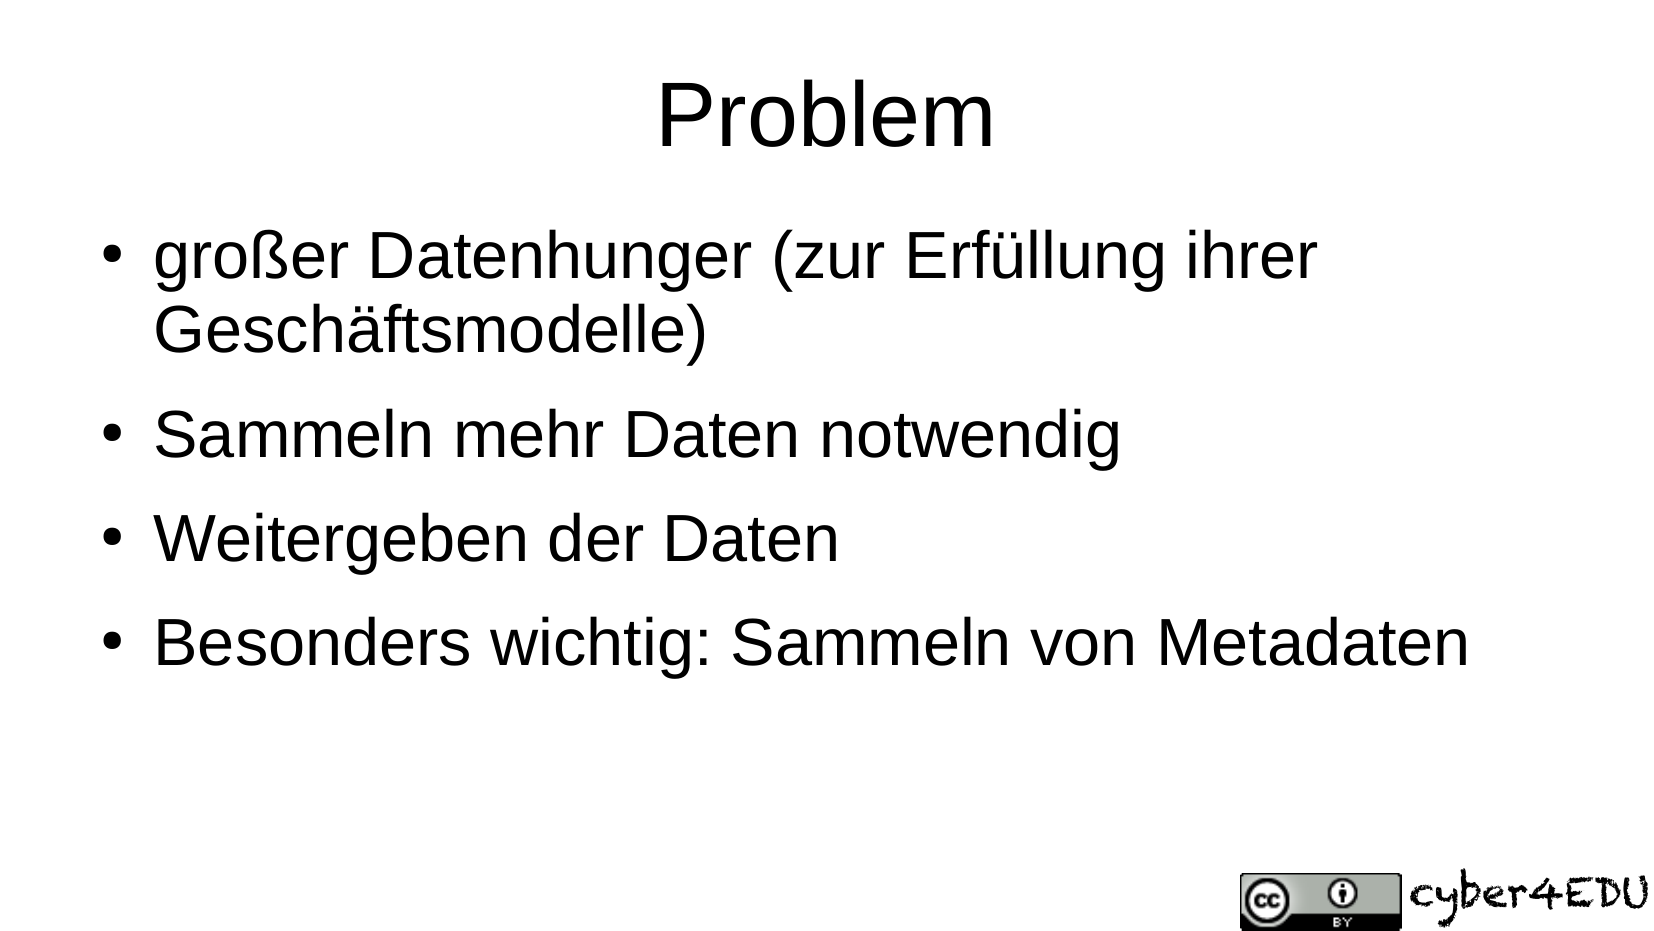

# Problem
großer Datenhunger (zur Erfüllung ihrer Geschäftsmodelle)
Sammeln mehr Daten notwendig
Weitergeben der Daten
Besonders wichtig: Sammeln von Metadaten